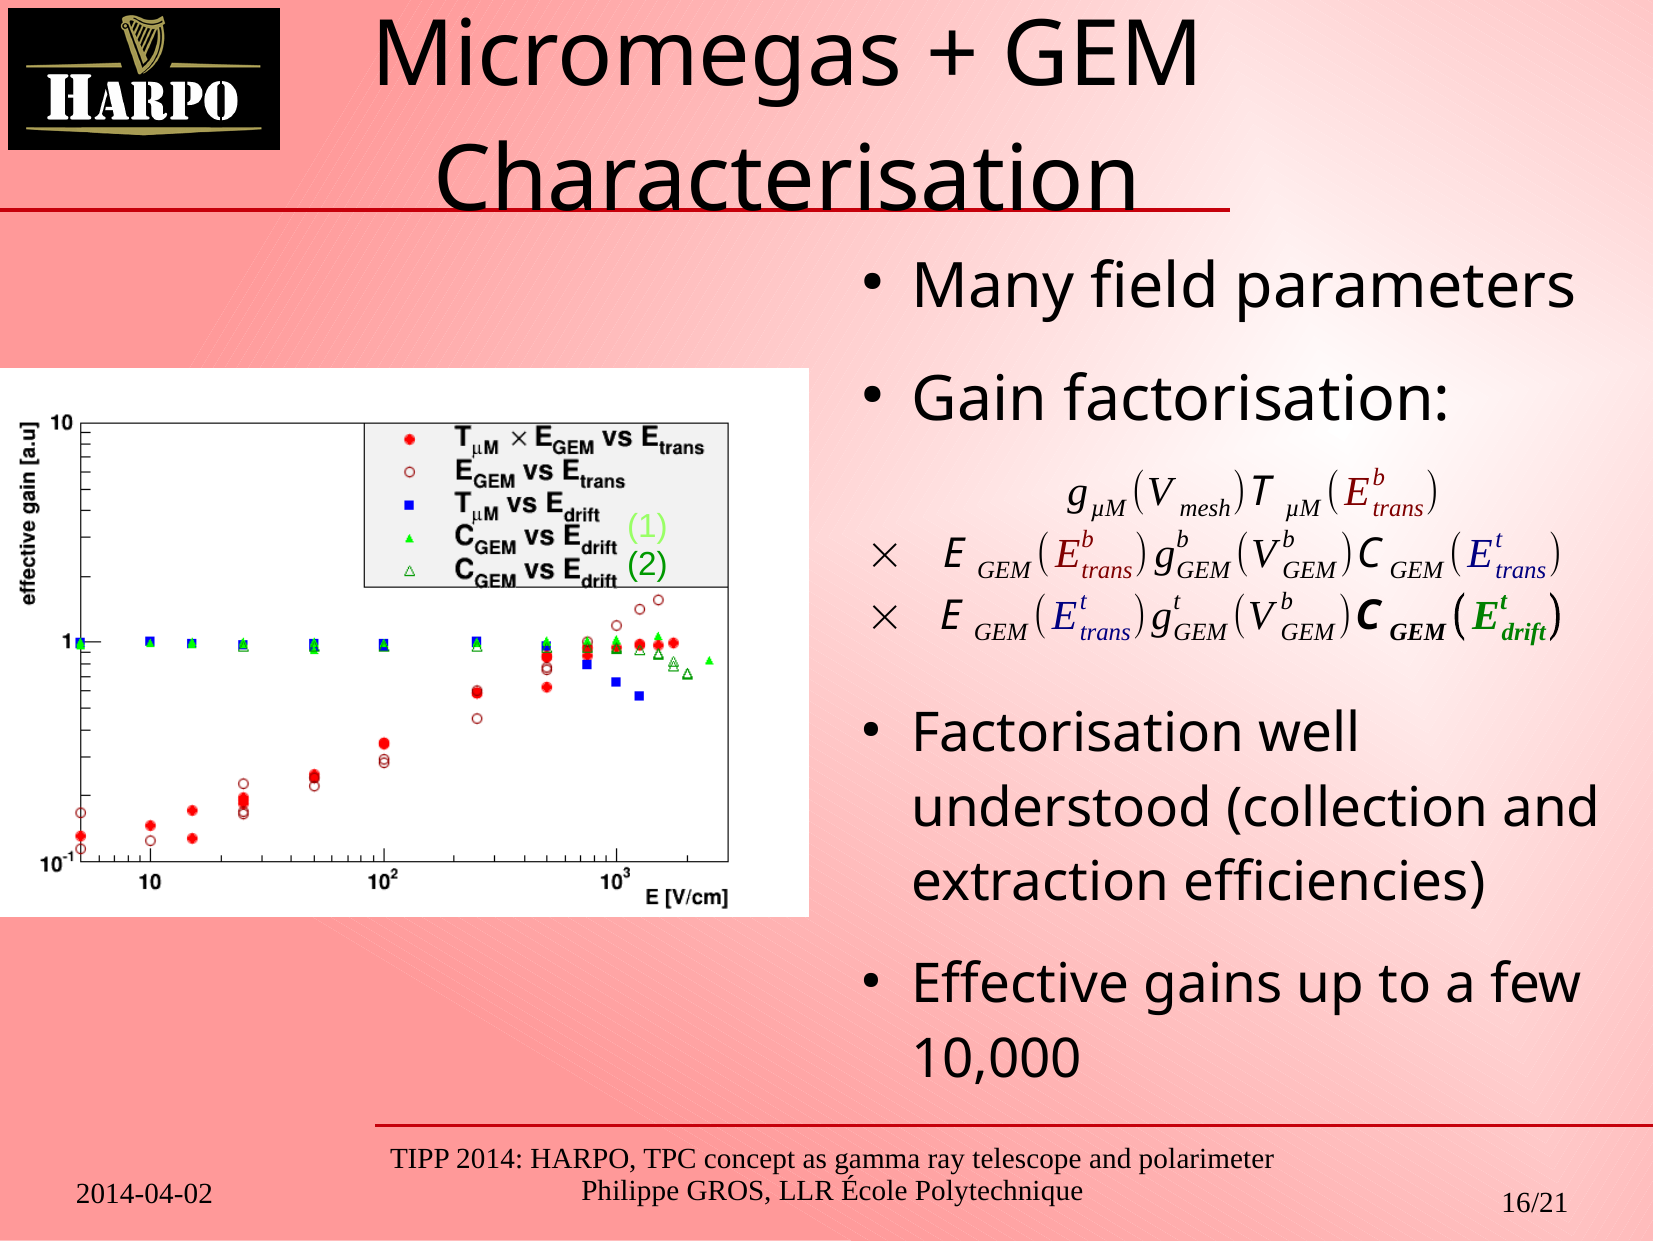

# Micromegas + GEM Characterisation
Many field parameters
Gain factorisation:
Factorisation well understood (collection and extraction efficiencies)
Effective gains up to a few 10,000
(1)
(2)
Colloque Grands Instruments: HARPOPhilippe GROS
2014-04-02
16